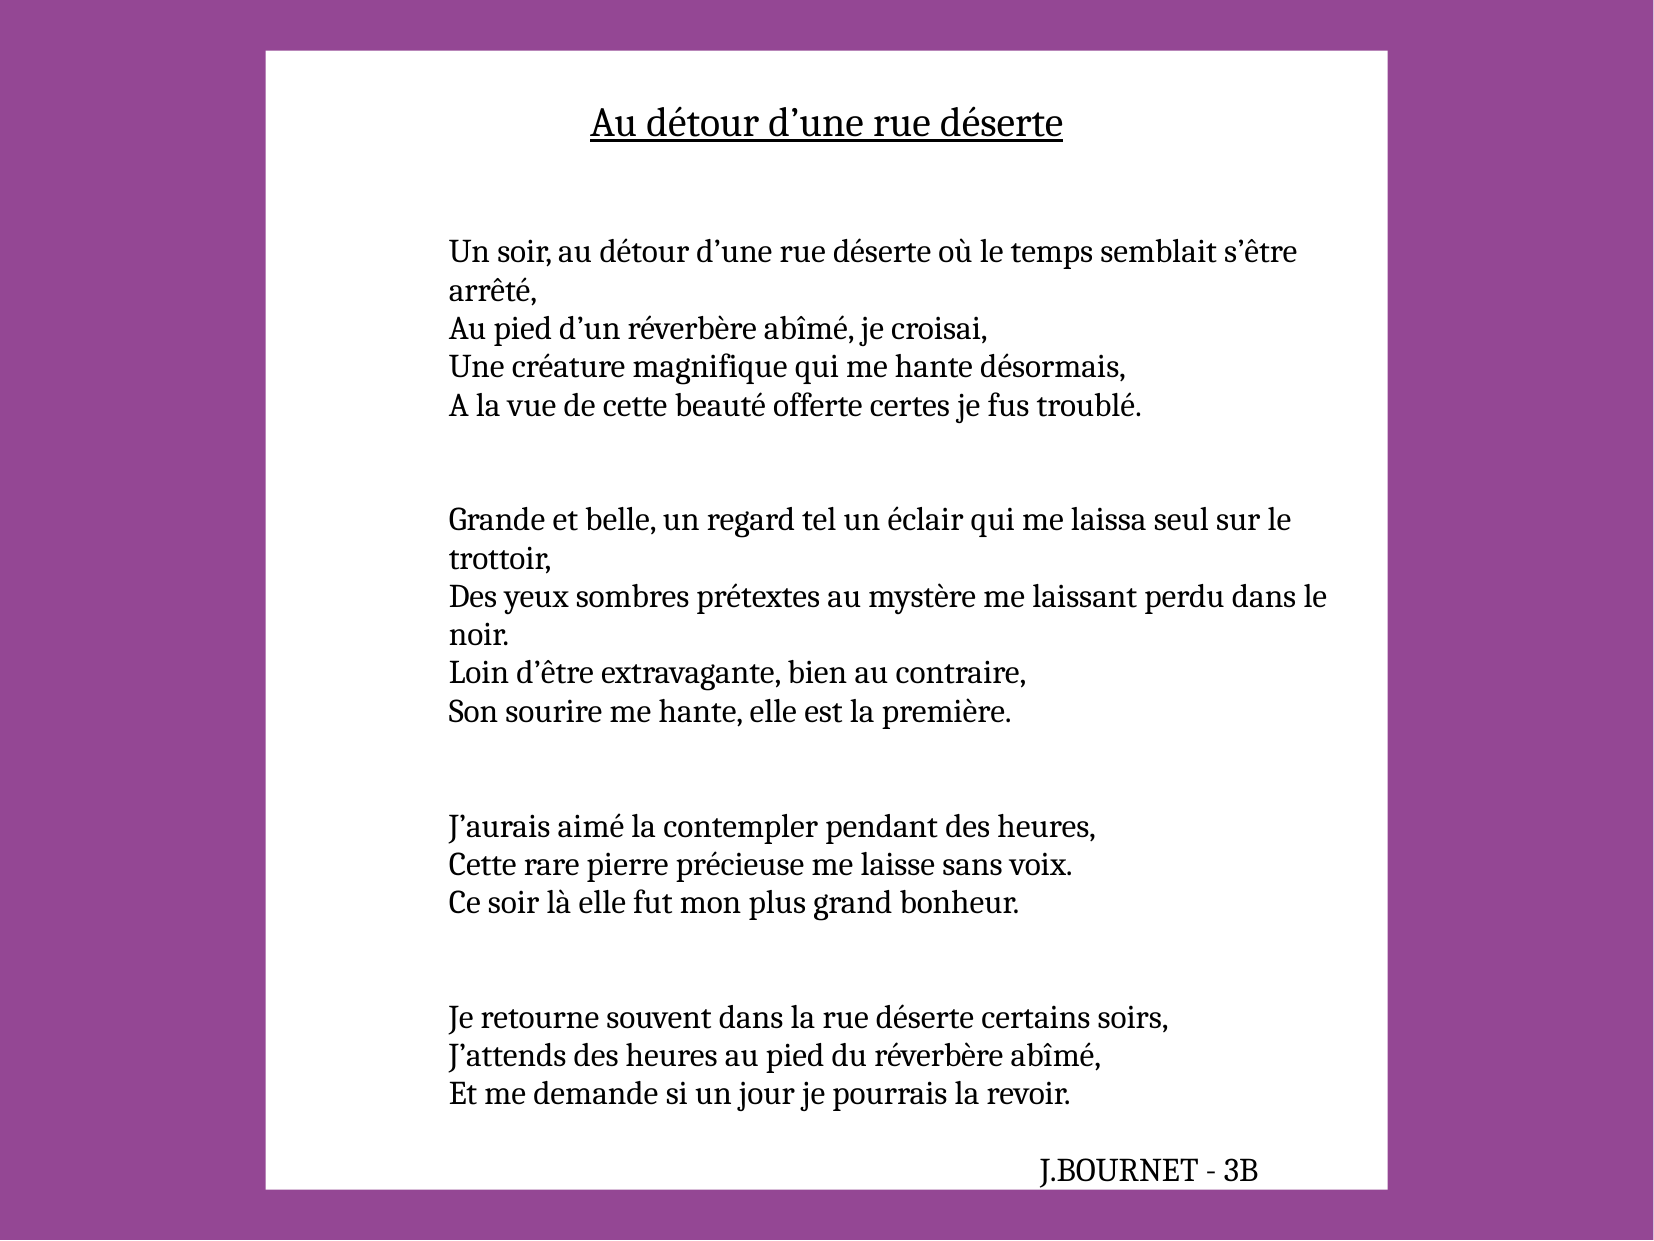

# Au détour d’une rue déserte
Un soir, au détour d’une rue déserte où le temps semblait s’être arrêté,
Au pied d’un réverbère abîmé, je croisai,
Une créature magnifique qui me hante désormais,
A la vue de cette beauté offerte certes je fus troublé.
Grande et belle, un regard tel un éclair qui me laissa seul sur le trottoir,
Des yeux sombres prétextes au mystère me laissant perdu dans le noir.
Loin d’être extravagante, bien au contraire,
Son sourire me hante, elle est la première.
J’aurais aimé la contempler pendant des heures,
Cette rare pierre précieuse me laisse sans voix.
Ce soir là elle fut mon plus grand bonheur.
Je retourne souvent dans la rue déserte certains soirs,
J’attends des heures au pied du réverbère abîmé,
Et me demande si un jour je pourrais la revoir.
 J.BOURNET - 3B